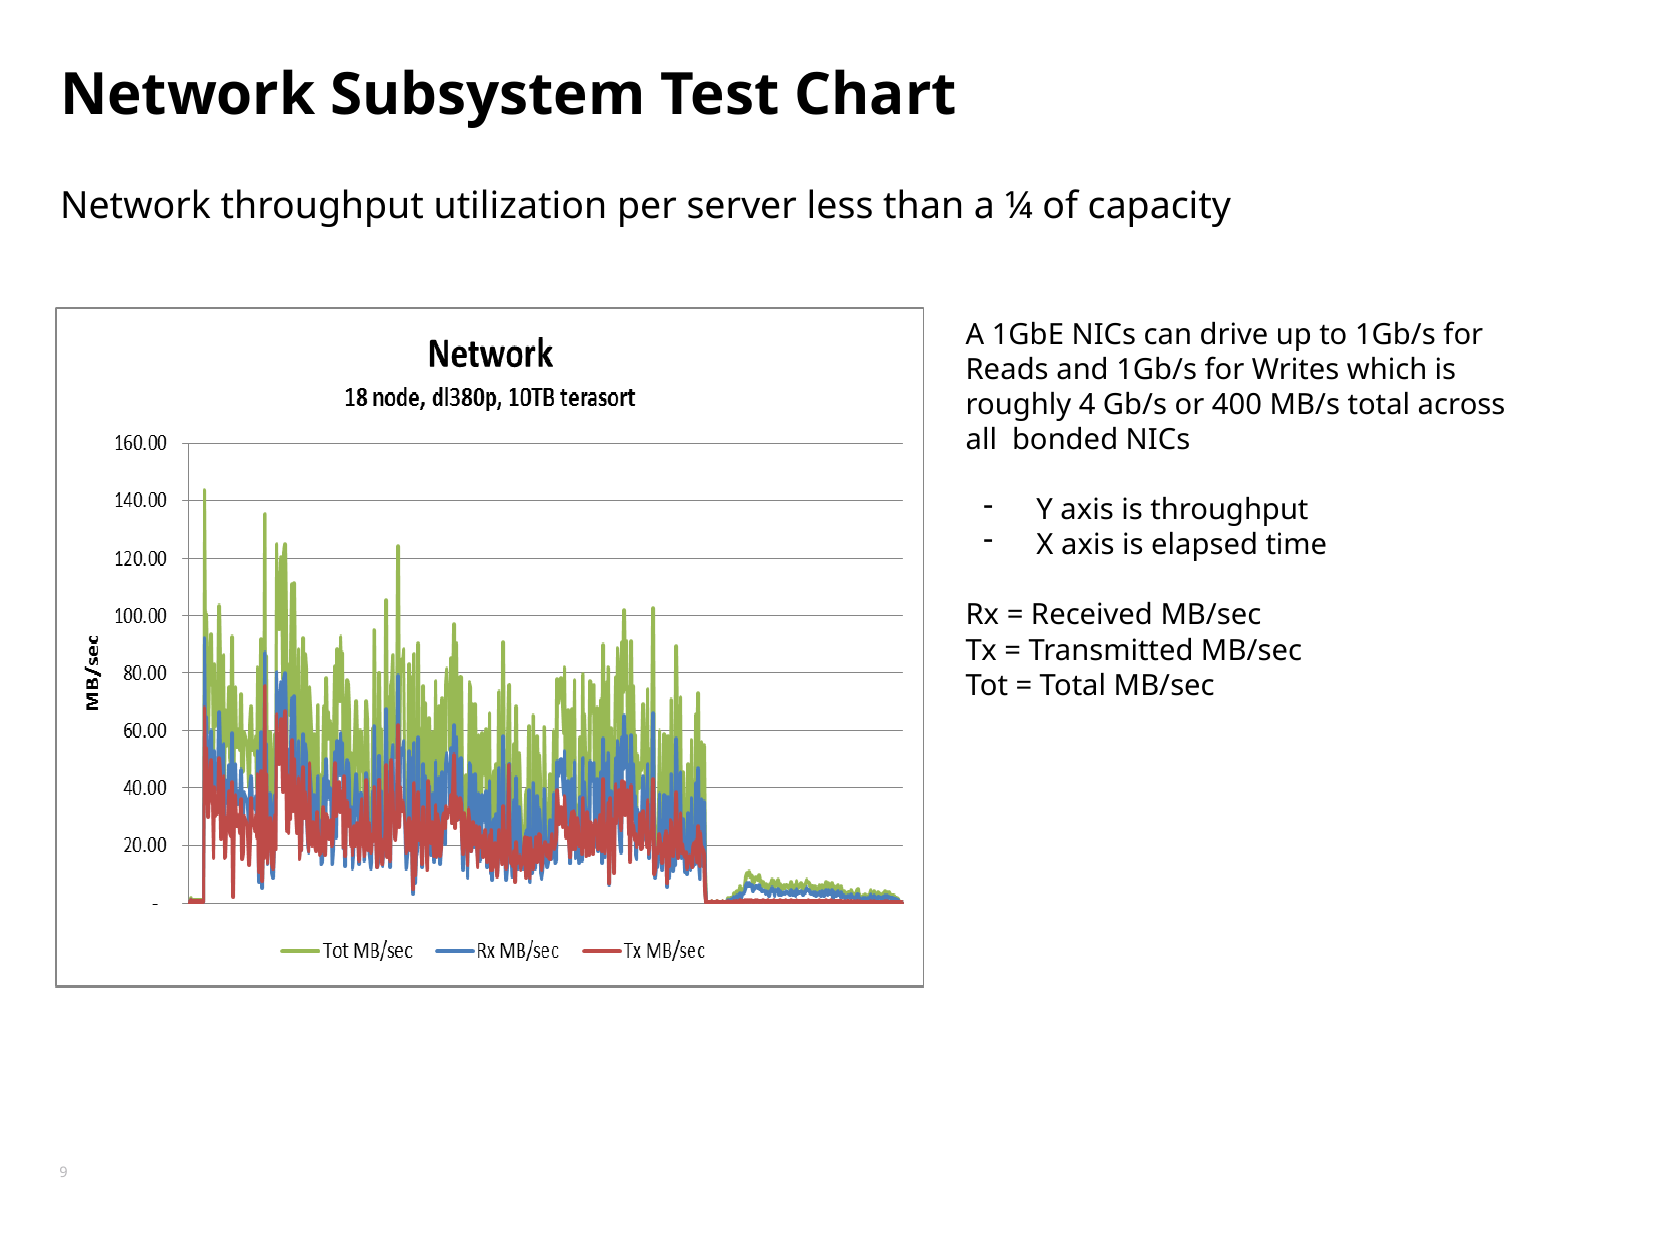

Network Subsystem Test Chart
# Network throughput utilization per server less than a ¼ of capacity
A 1GbE NICs can drive up to 1Gb/s for Reads and 1Gb/s for Writes which is roughly 4 Gb/s or 400 MB/s total across all bonded NICs
Y axis is throughput
X axis is elapsed time
Rx = Received MB/sec
Tx = Transmitted MB/sec
Tot = Total MB/sec